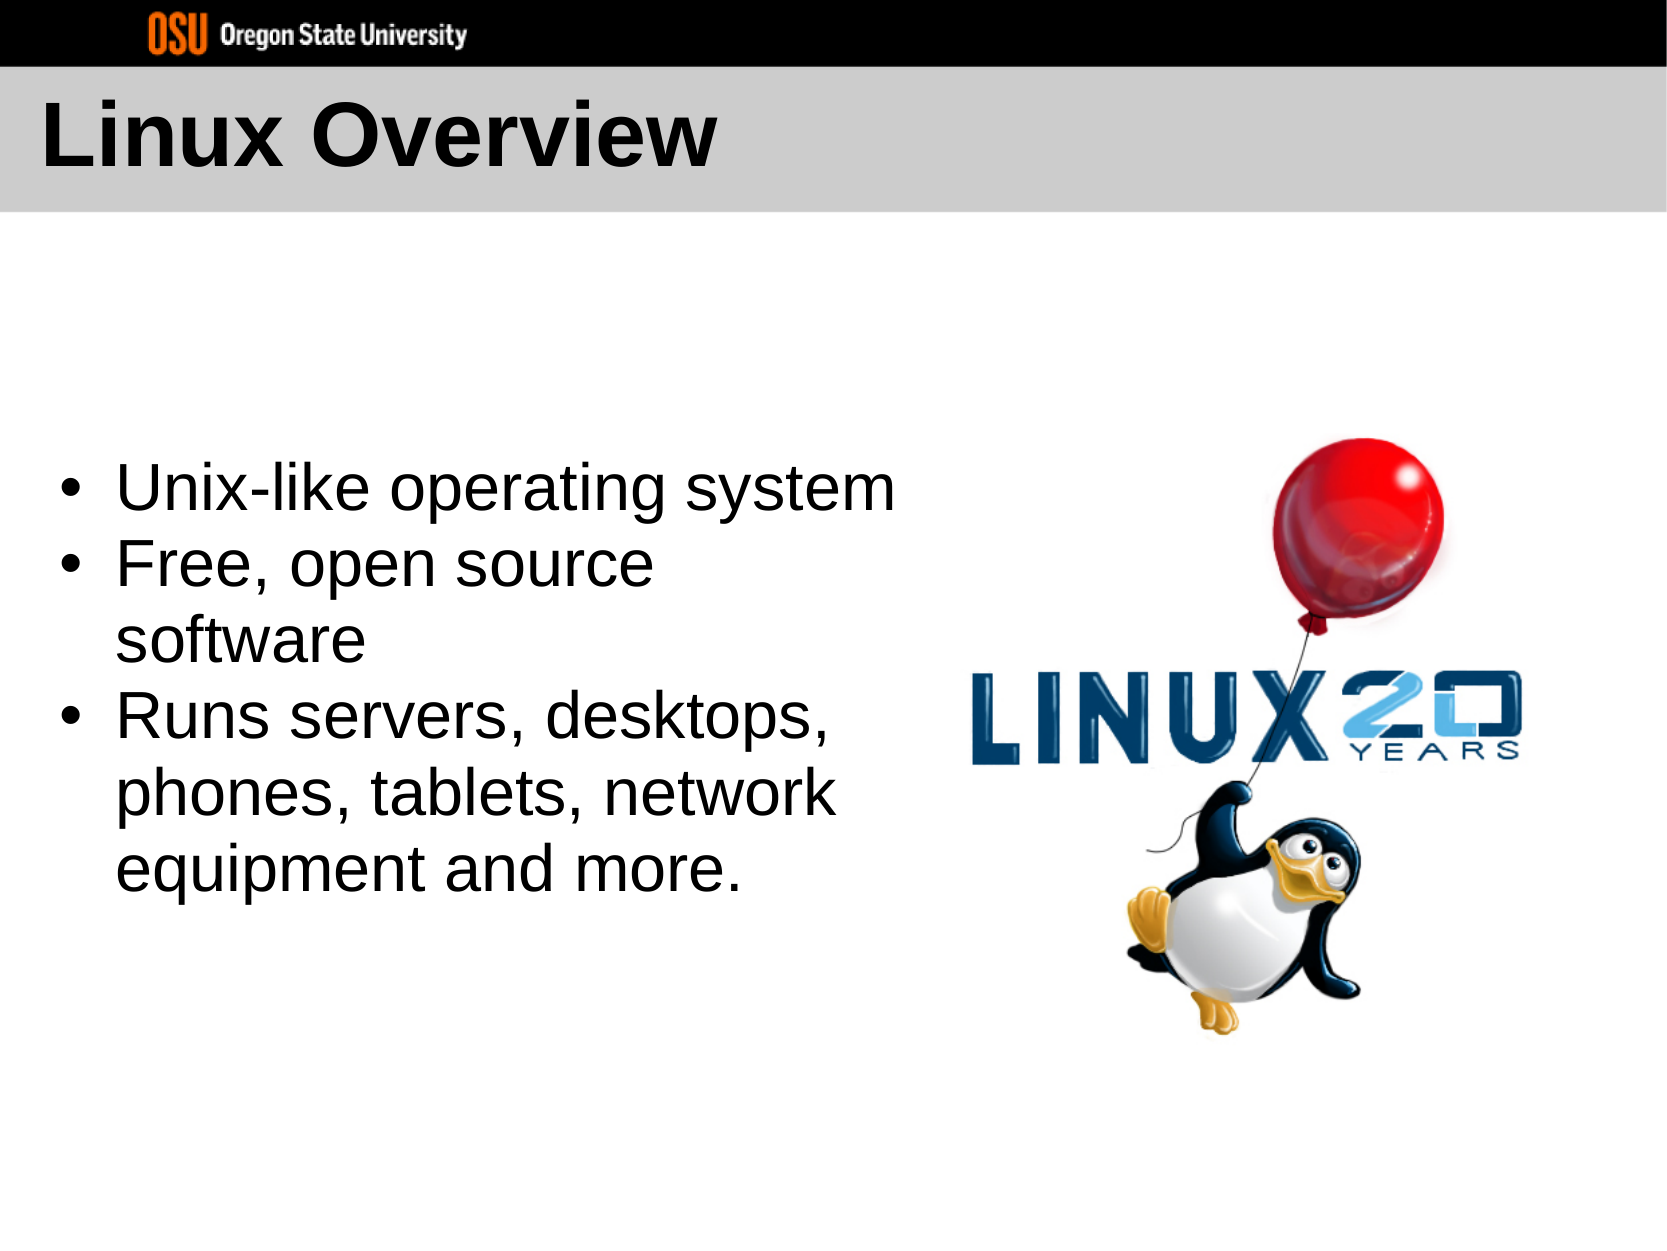

# Linux Overview
Unix-like operating system
Free, open source software
Runs servers, desktops, phones, tablets, network equipment and more.